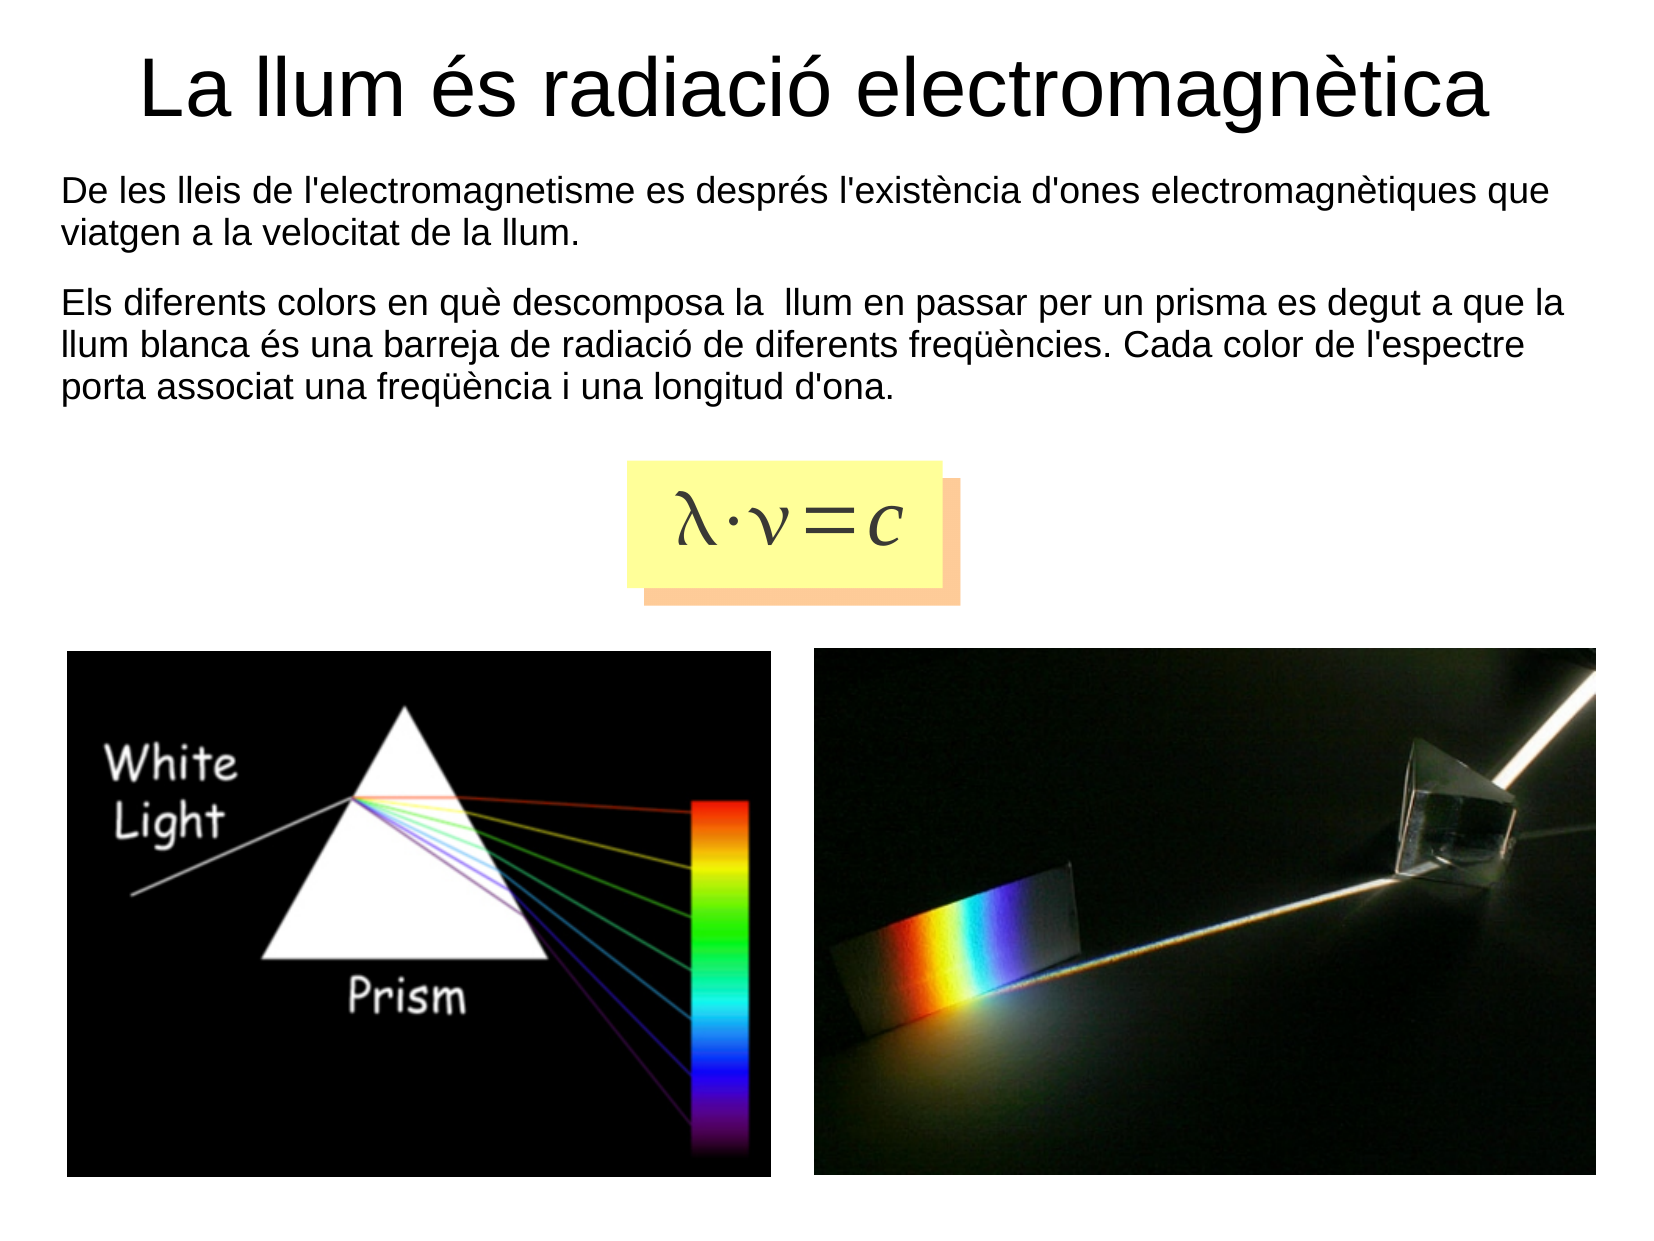

La llum és radiació electromagnètica
De les lleis de l'electromagnetisme es després l'existència d'ones electromagnètiques que viatgen a la velocitat de la llum.
Els diferents colors en què descomposa la llum en passar per un prisma es degut a que la llum blanca és una barreja de radiació de diferents freqüències. Cada color de l'espectre porta associat una freqüència i una longitud d'ona.
4